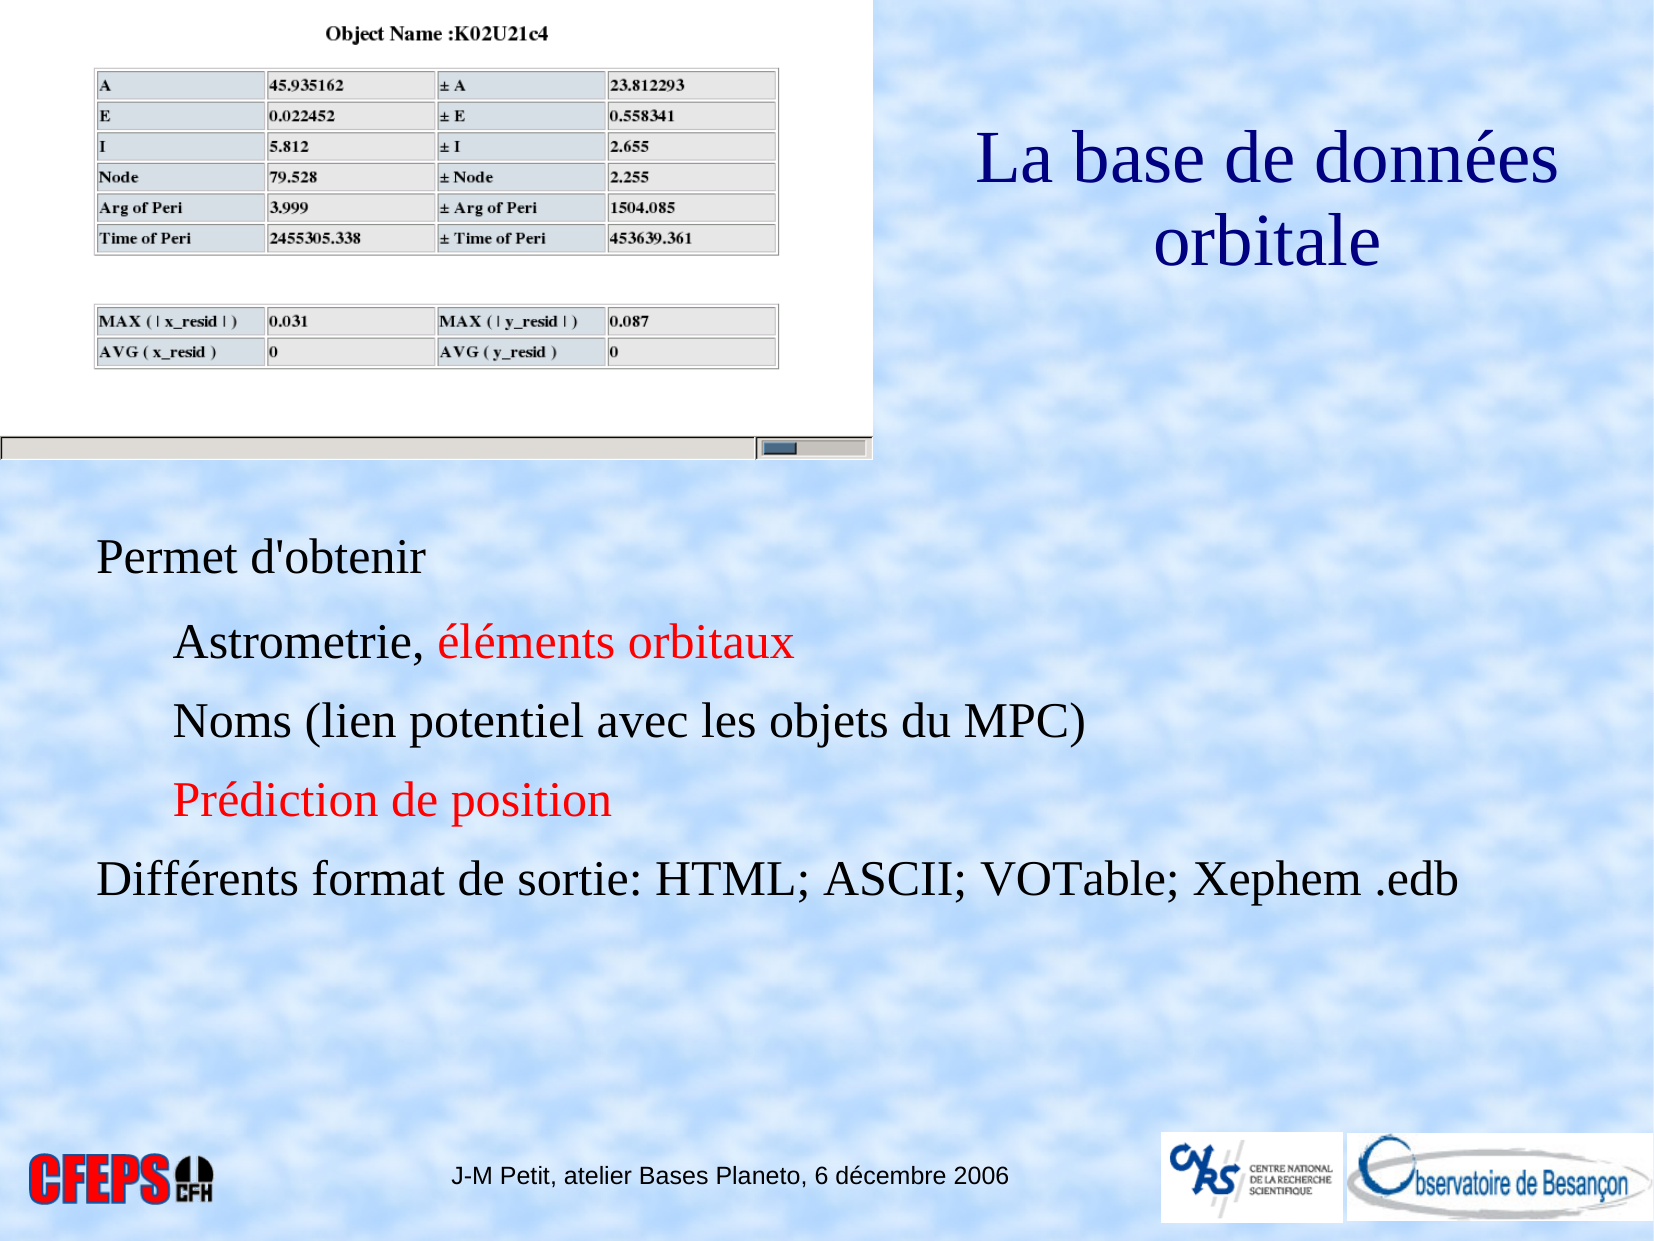

# La base de données orbitale
Permet d'obtenir
Astrometrie, éléments orbitaux
Noms (lien potentiel avec les objets du MPC)
Prédiction de position
Différents format de sortie: HTML; ASCII; VOTable; Xephem .edb